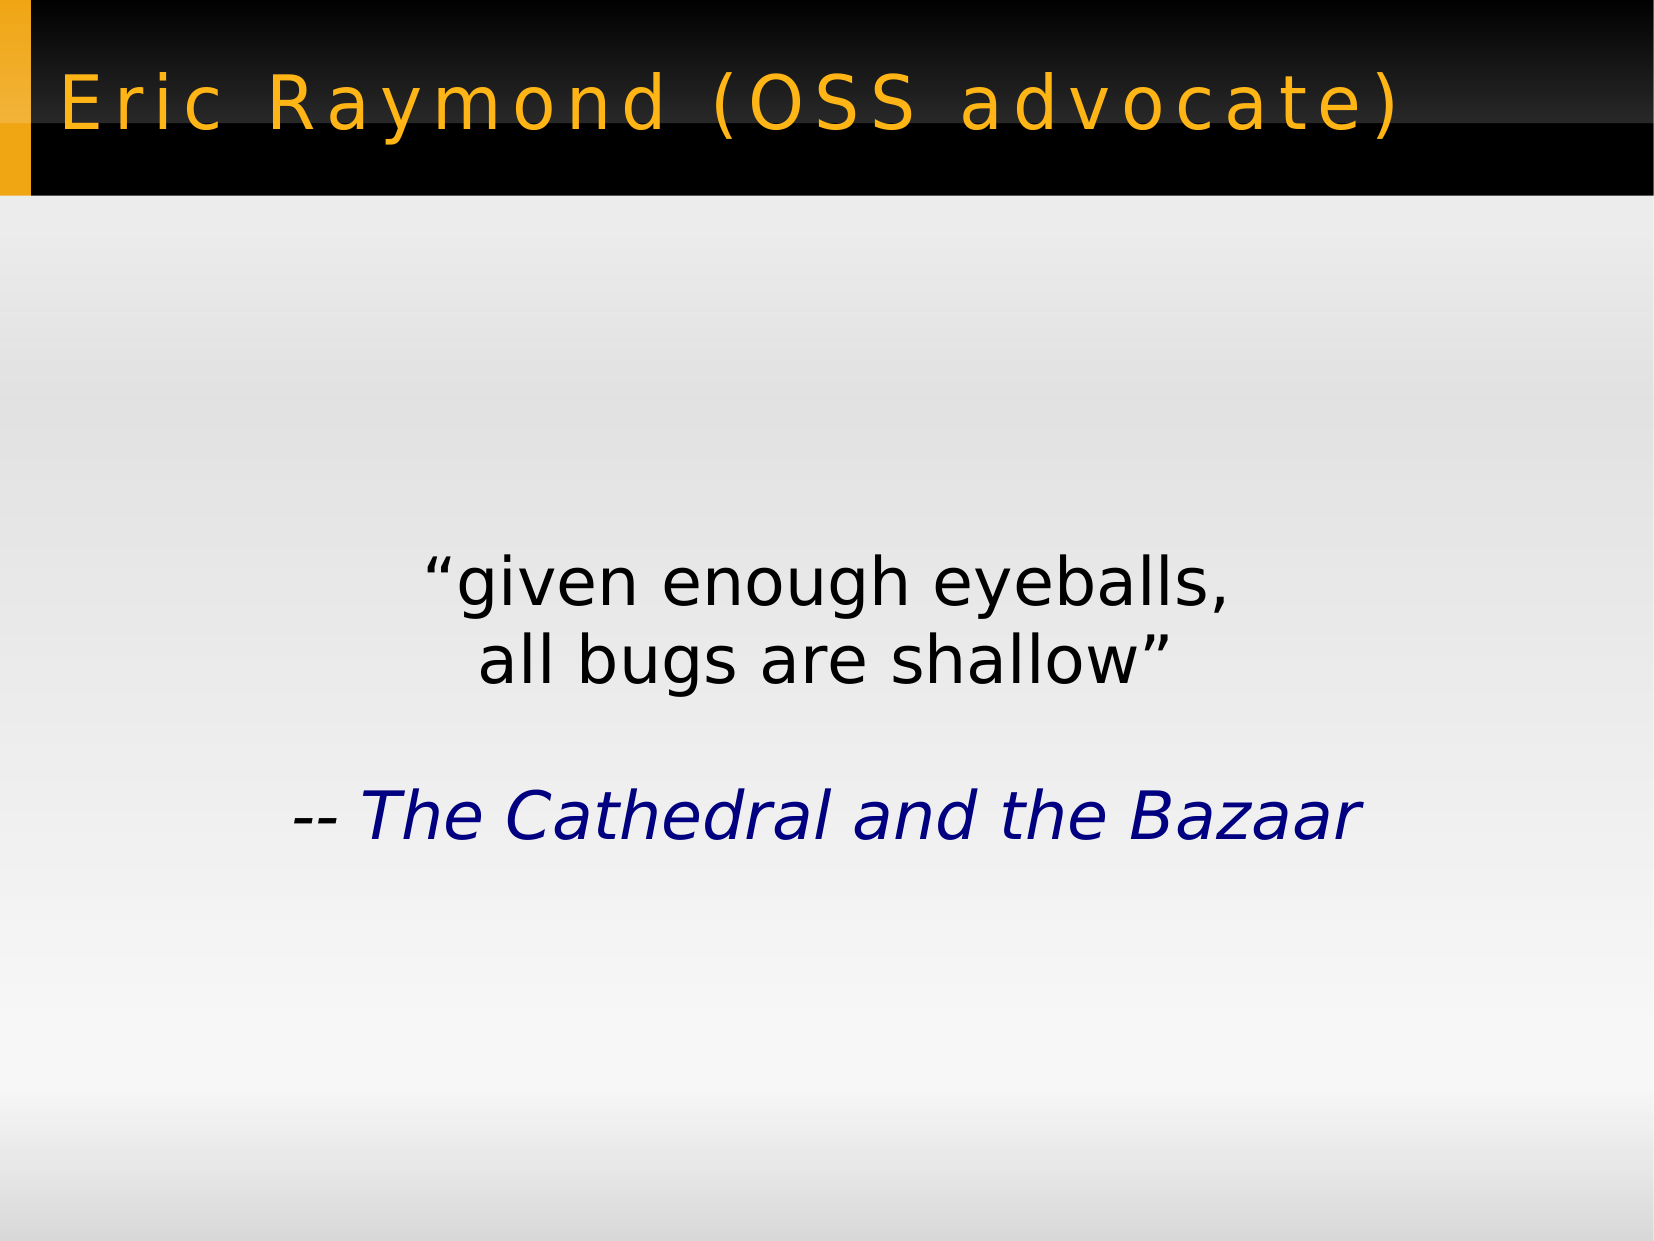

# Eric Raymond (OSS advocate)
“given enough eyeballs,
all bugs are shallow”
-- The Cathedral and the Bazaar